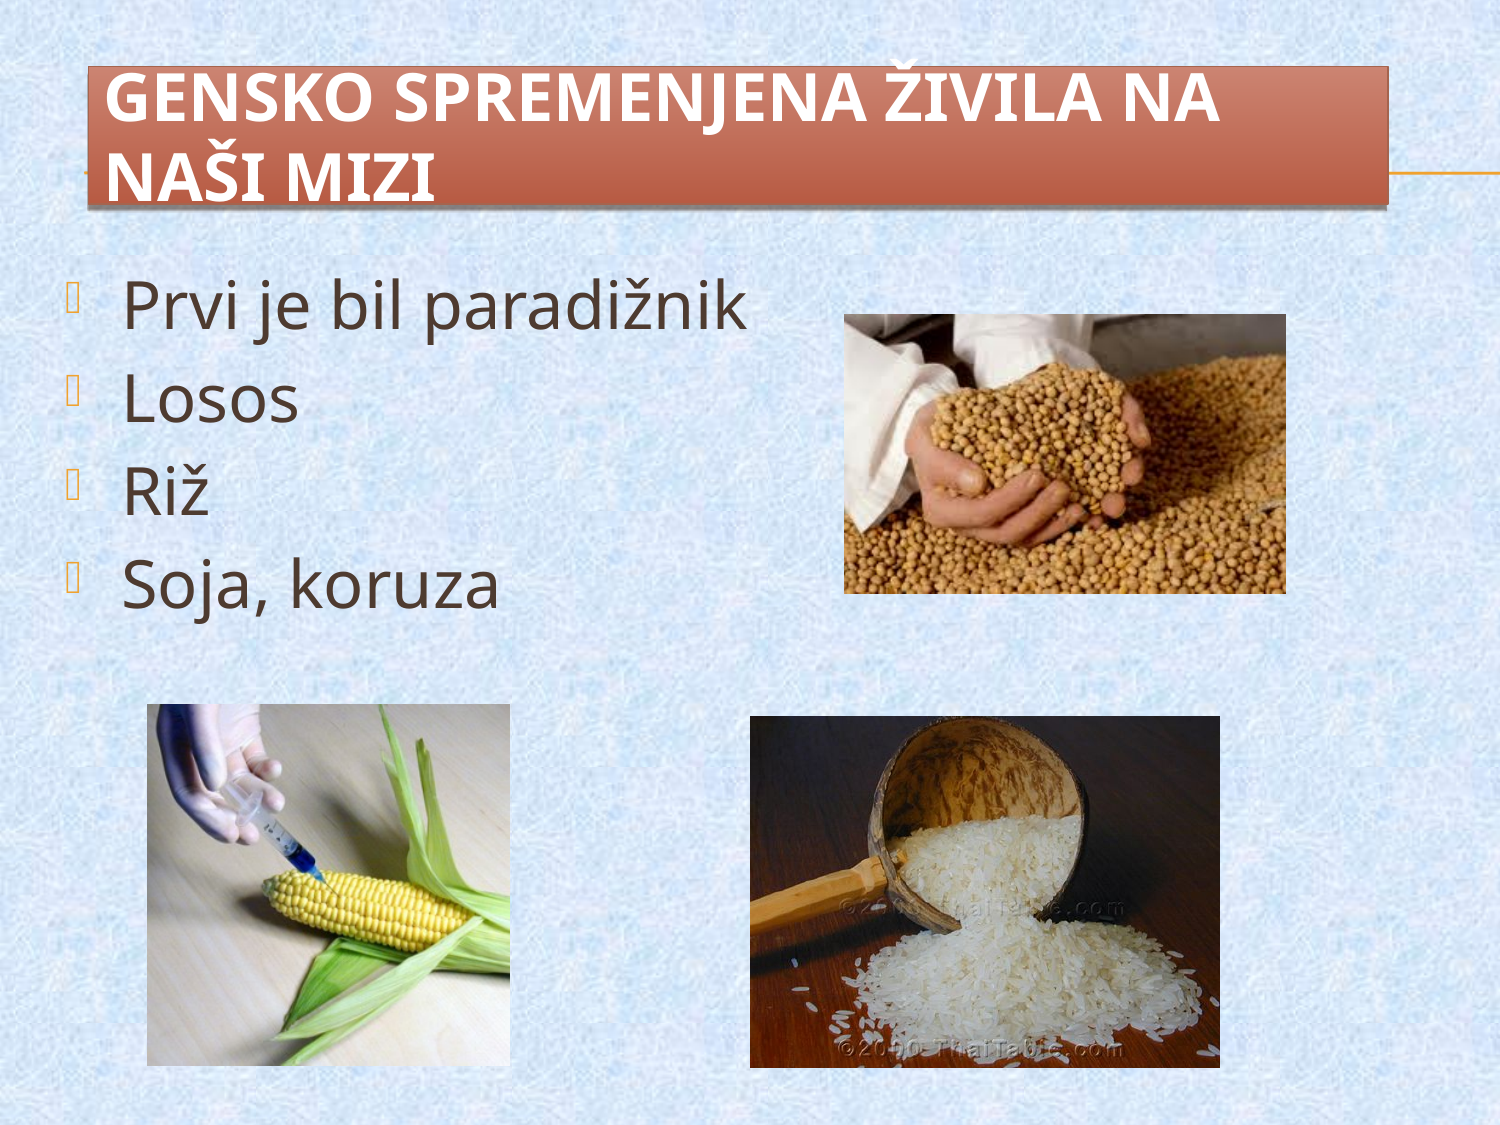

# Gensko spremenjena živila na naši mizi
Prvi je bil paradižnik
Losos
Riž
Soja, koruza